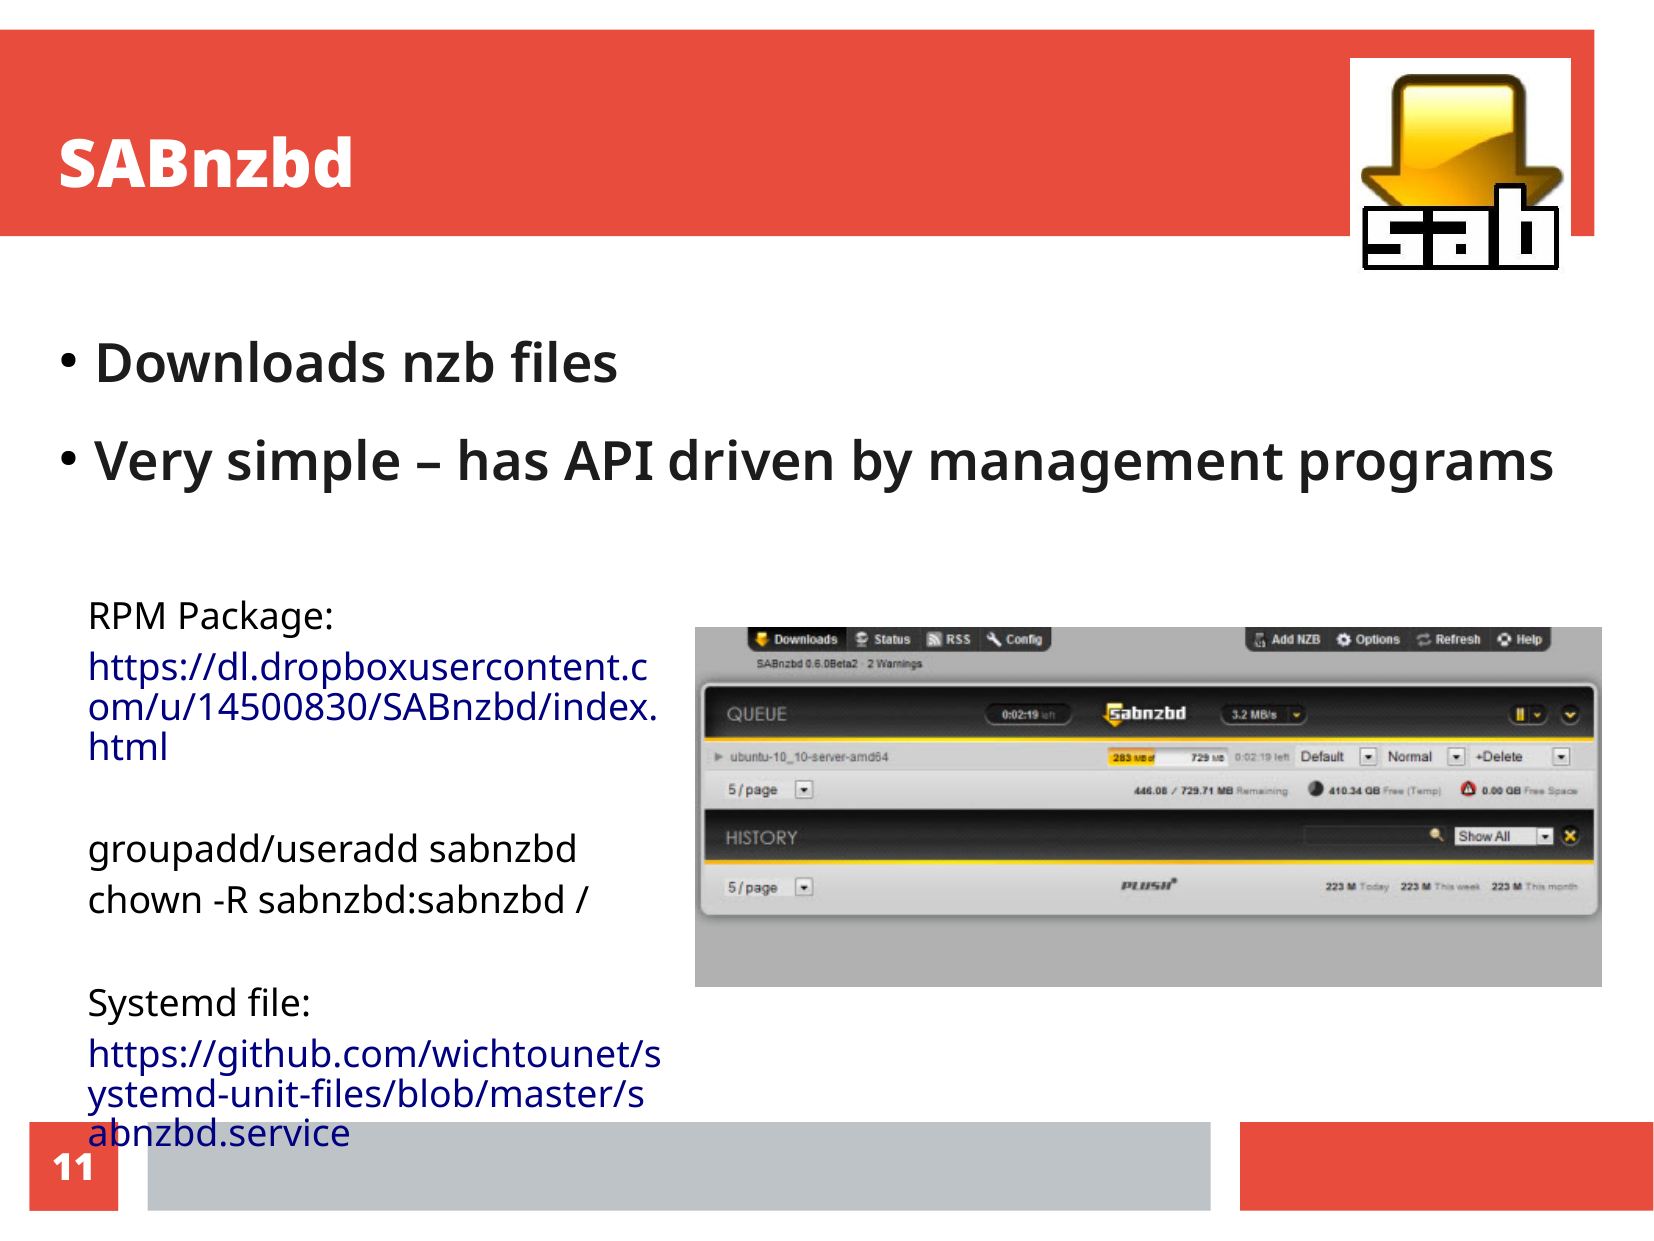

# SABnzbd
Downloads nzb files
Very simple – has API driven by management programs
RPM Package: https://dl.dropboxusercontent.com/u/14500830/SABnzbd/index.html
groupadd/useradd sabnzbd
chown -R sabnzbd:sabnzbd /
Systemd file:
https://github.com/wichtounet/systemd-unit-files/blob/master/sabnzbd.service
11